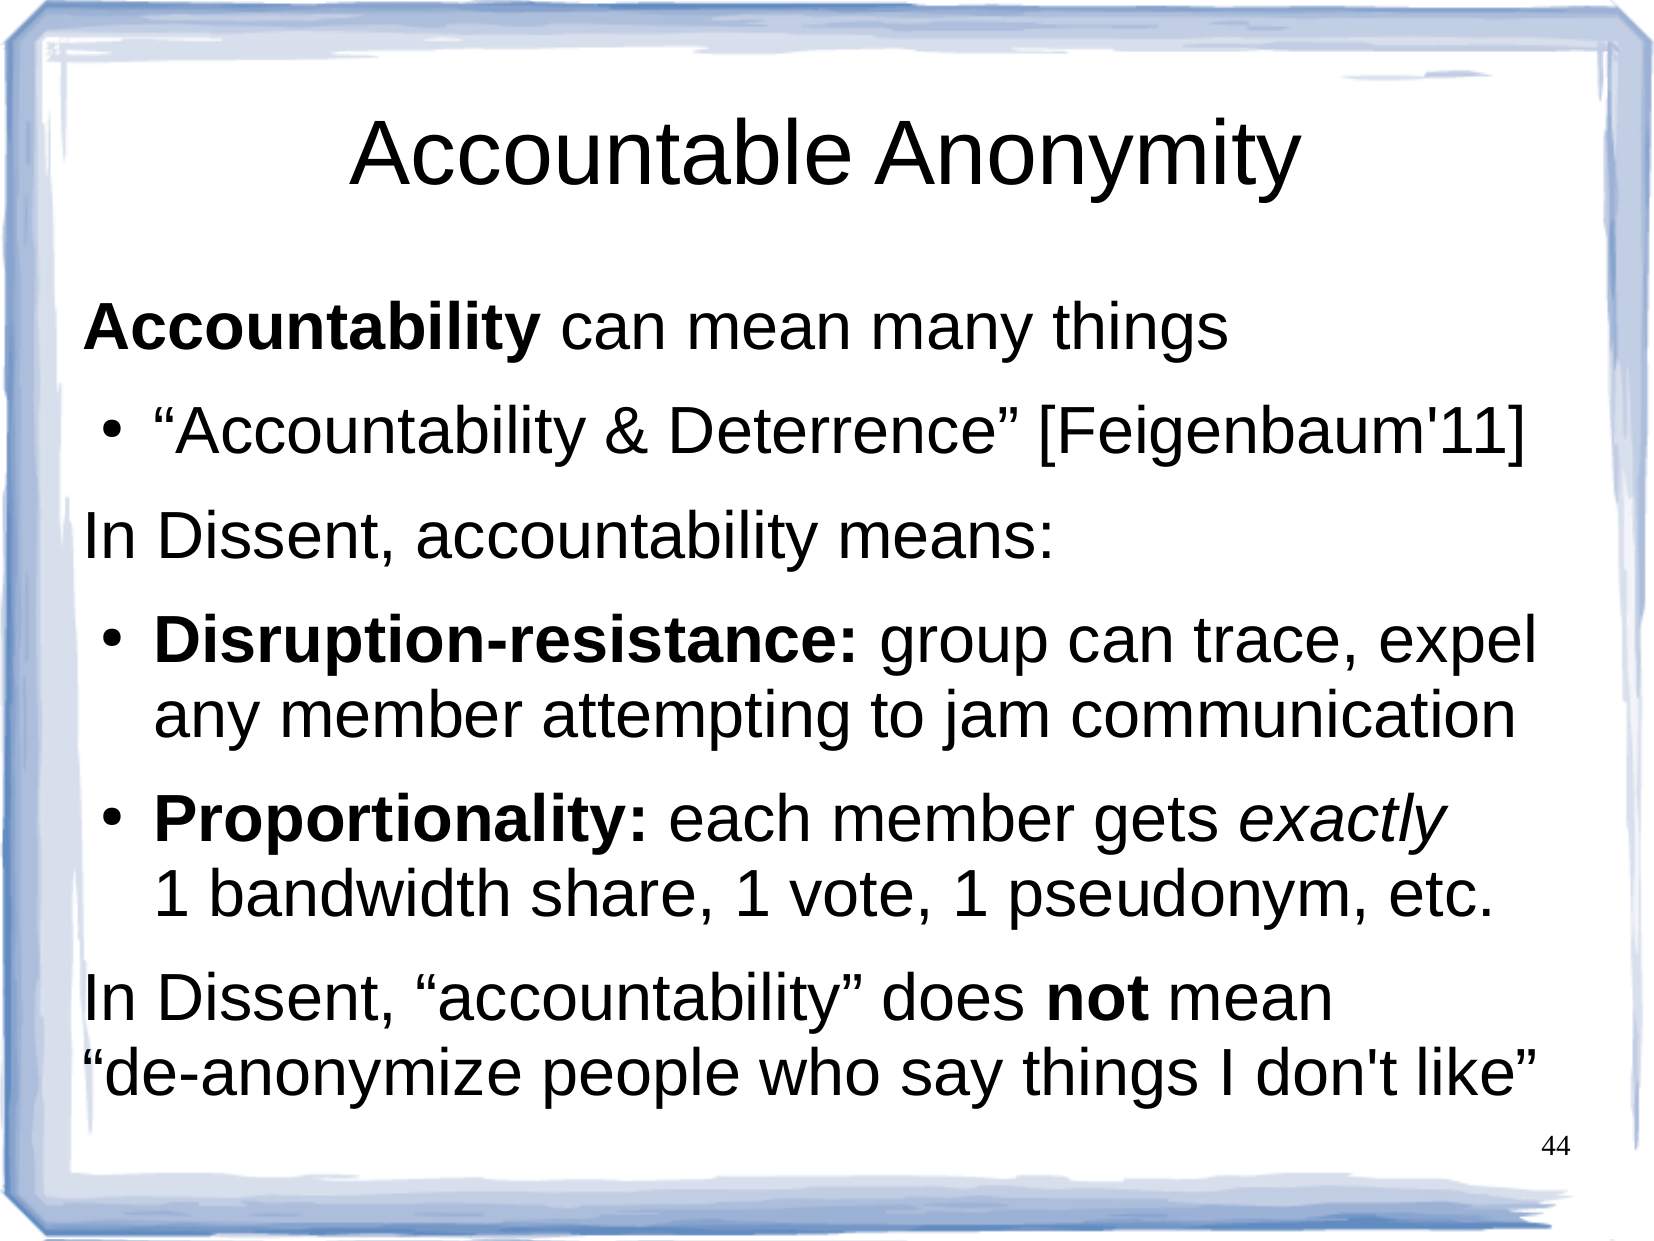

# Accountable Anonymity
Accountability can mean many things
“Accountability & Deterrence” [Feigenbaum'11]
In Dissent, accountability means:
Disruption-resistance: group can trace, expel any member attempting to jam communication
Proportionality: each member gets exactly
1 bandwidth share, 1 vote, 1 pseudonym, etc.
In Dissent, “accountability” does not mean
“de-anonymize people who say things I don't like”
44